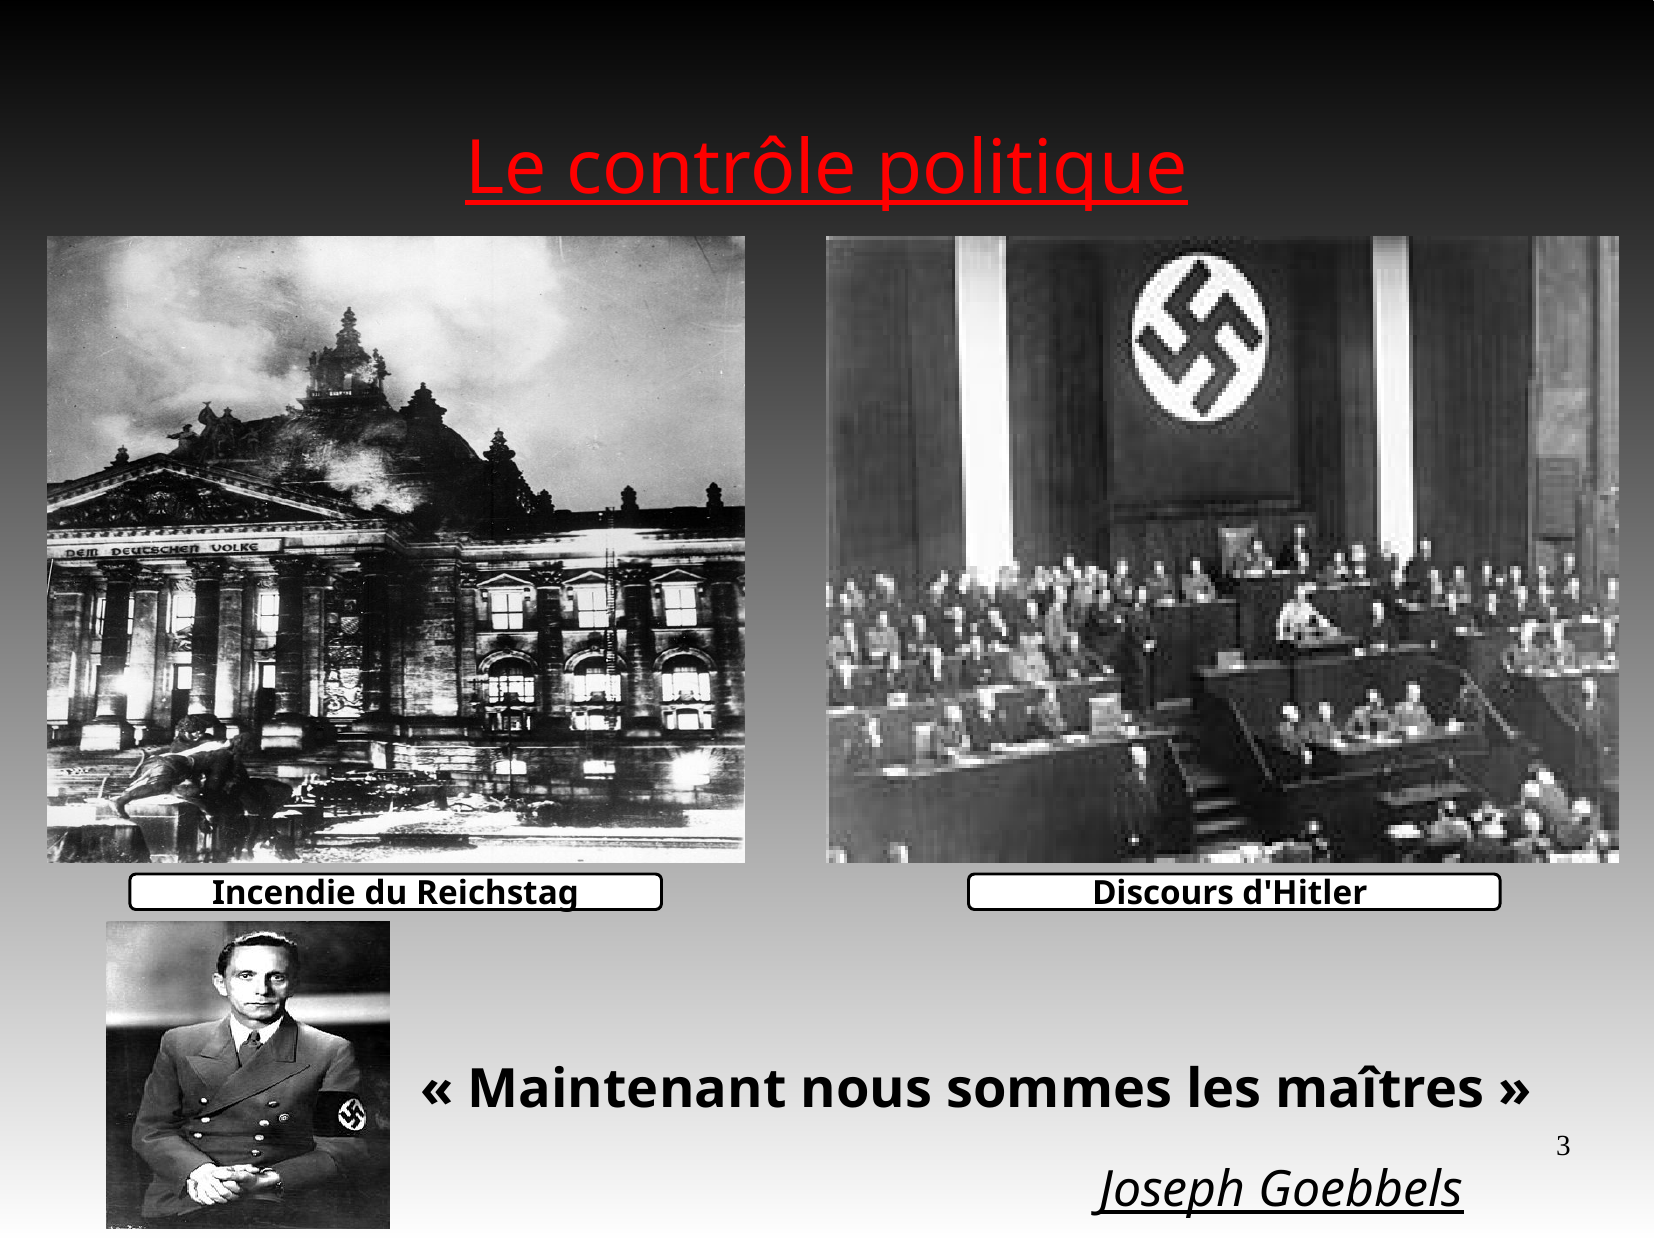

Le contrôle politique
Incendie du Reichstag
Discours d'Hitler
« Maintenant nous sommes les maîtres »
3
Joseph Goebbels